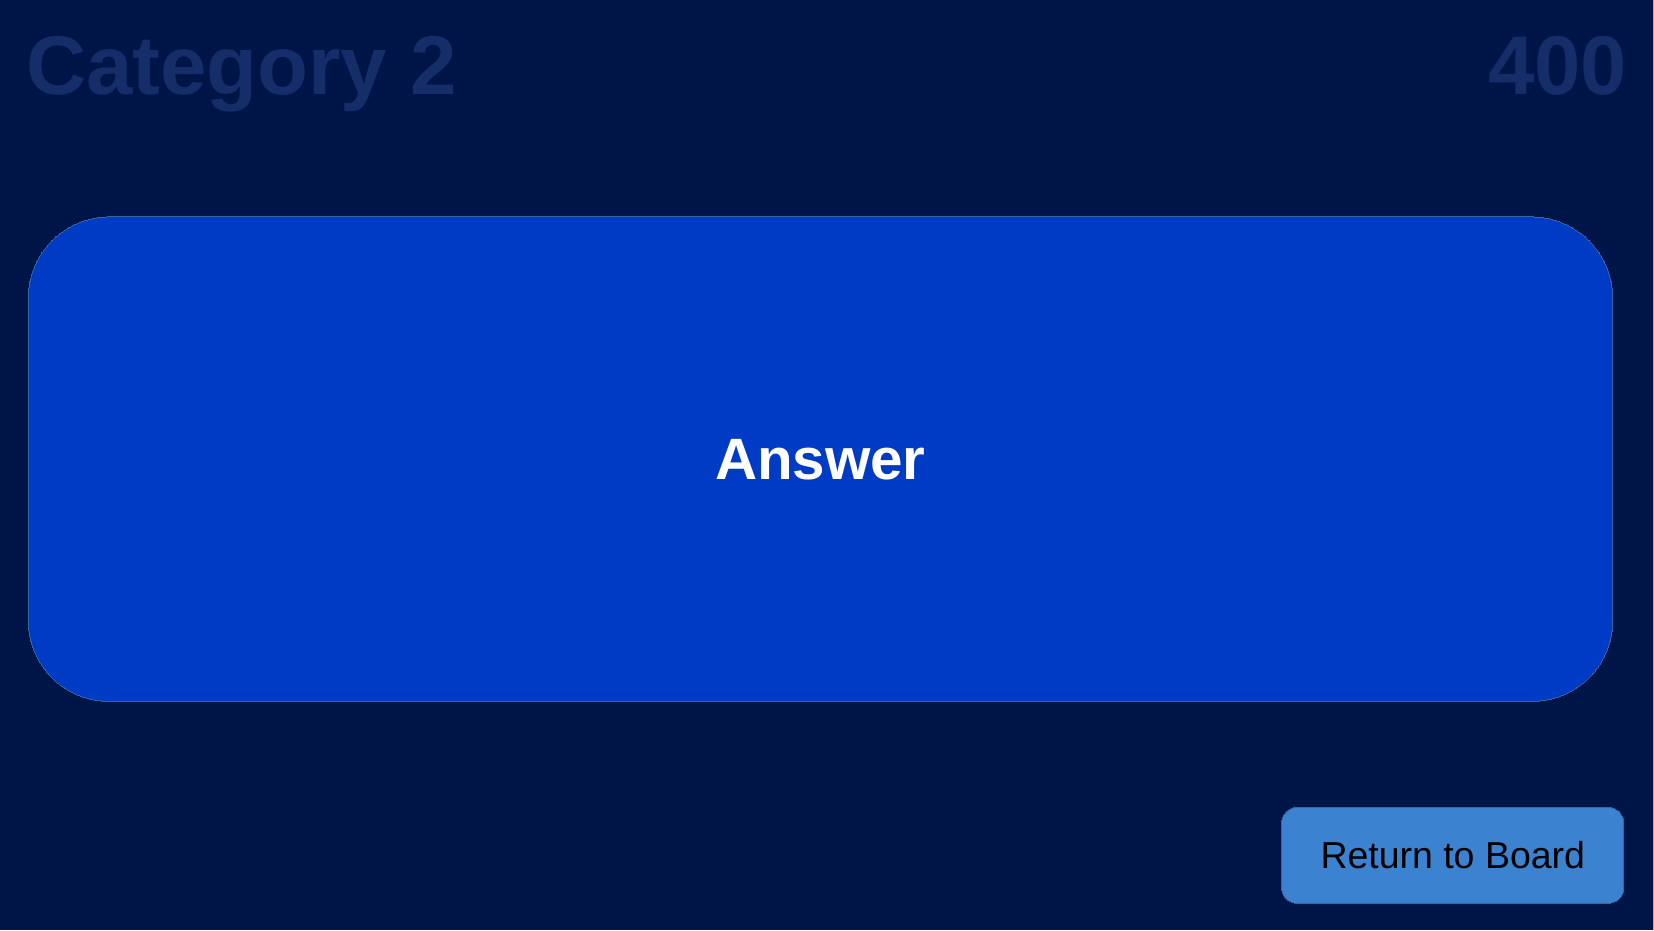

Category 2
400
Answer
Return to Board